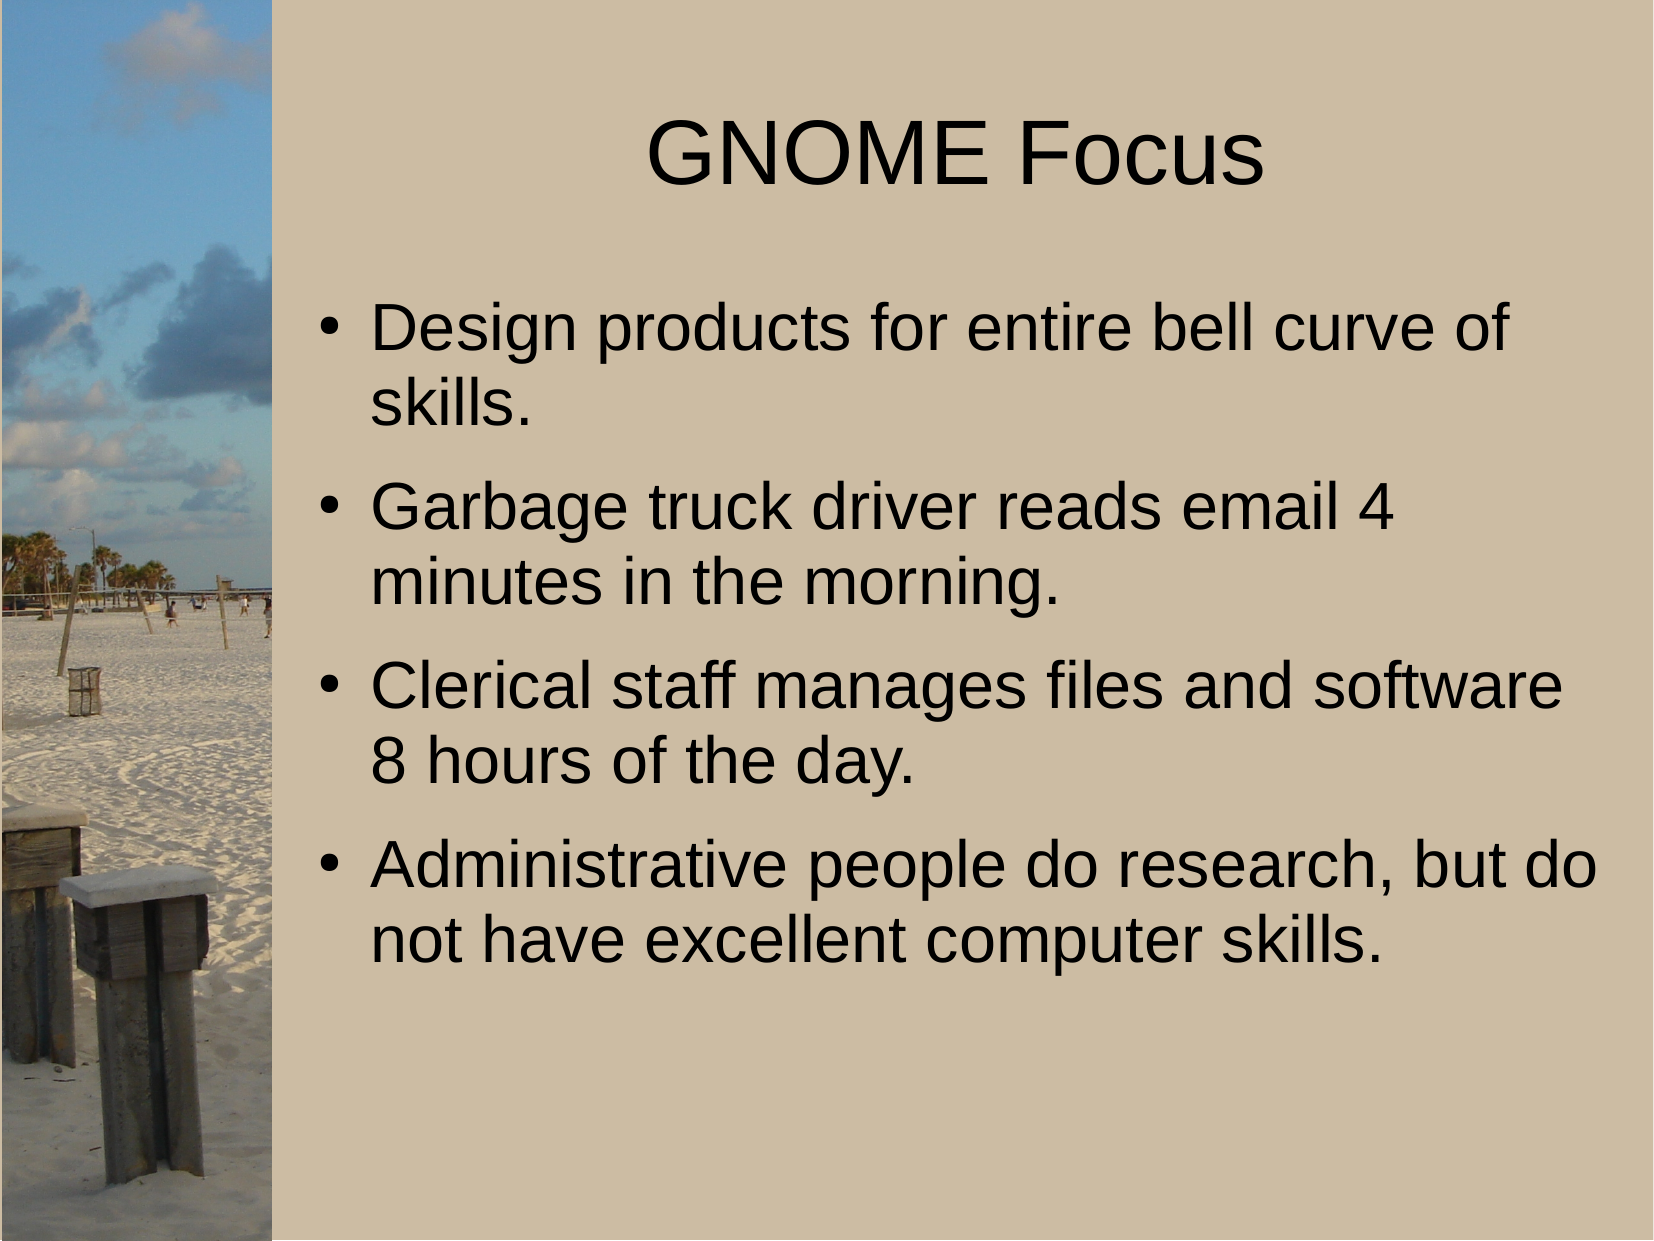

# GNOME Focus
Design products for entire bell curve of skills.
Garbage truck driver reads email 4 minutes in the morning.
Clerical staff manages files and software 8 hours of the day.
Administrative people do research, but do not have excellent computer skills.